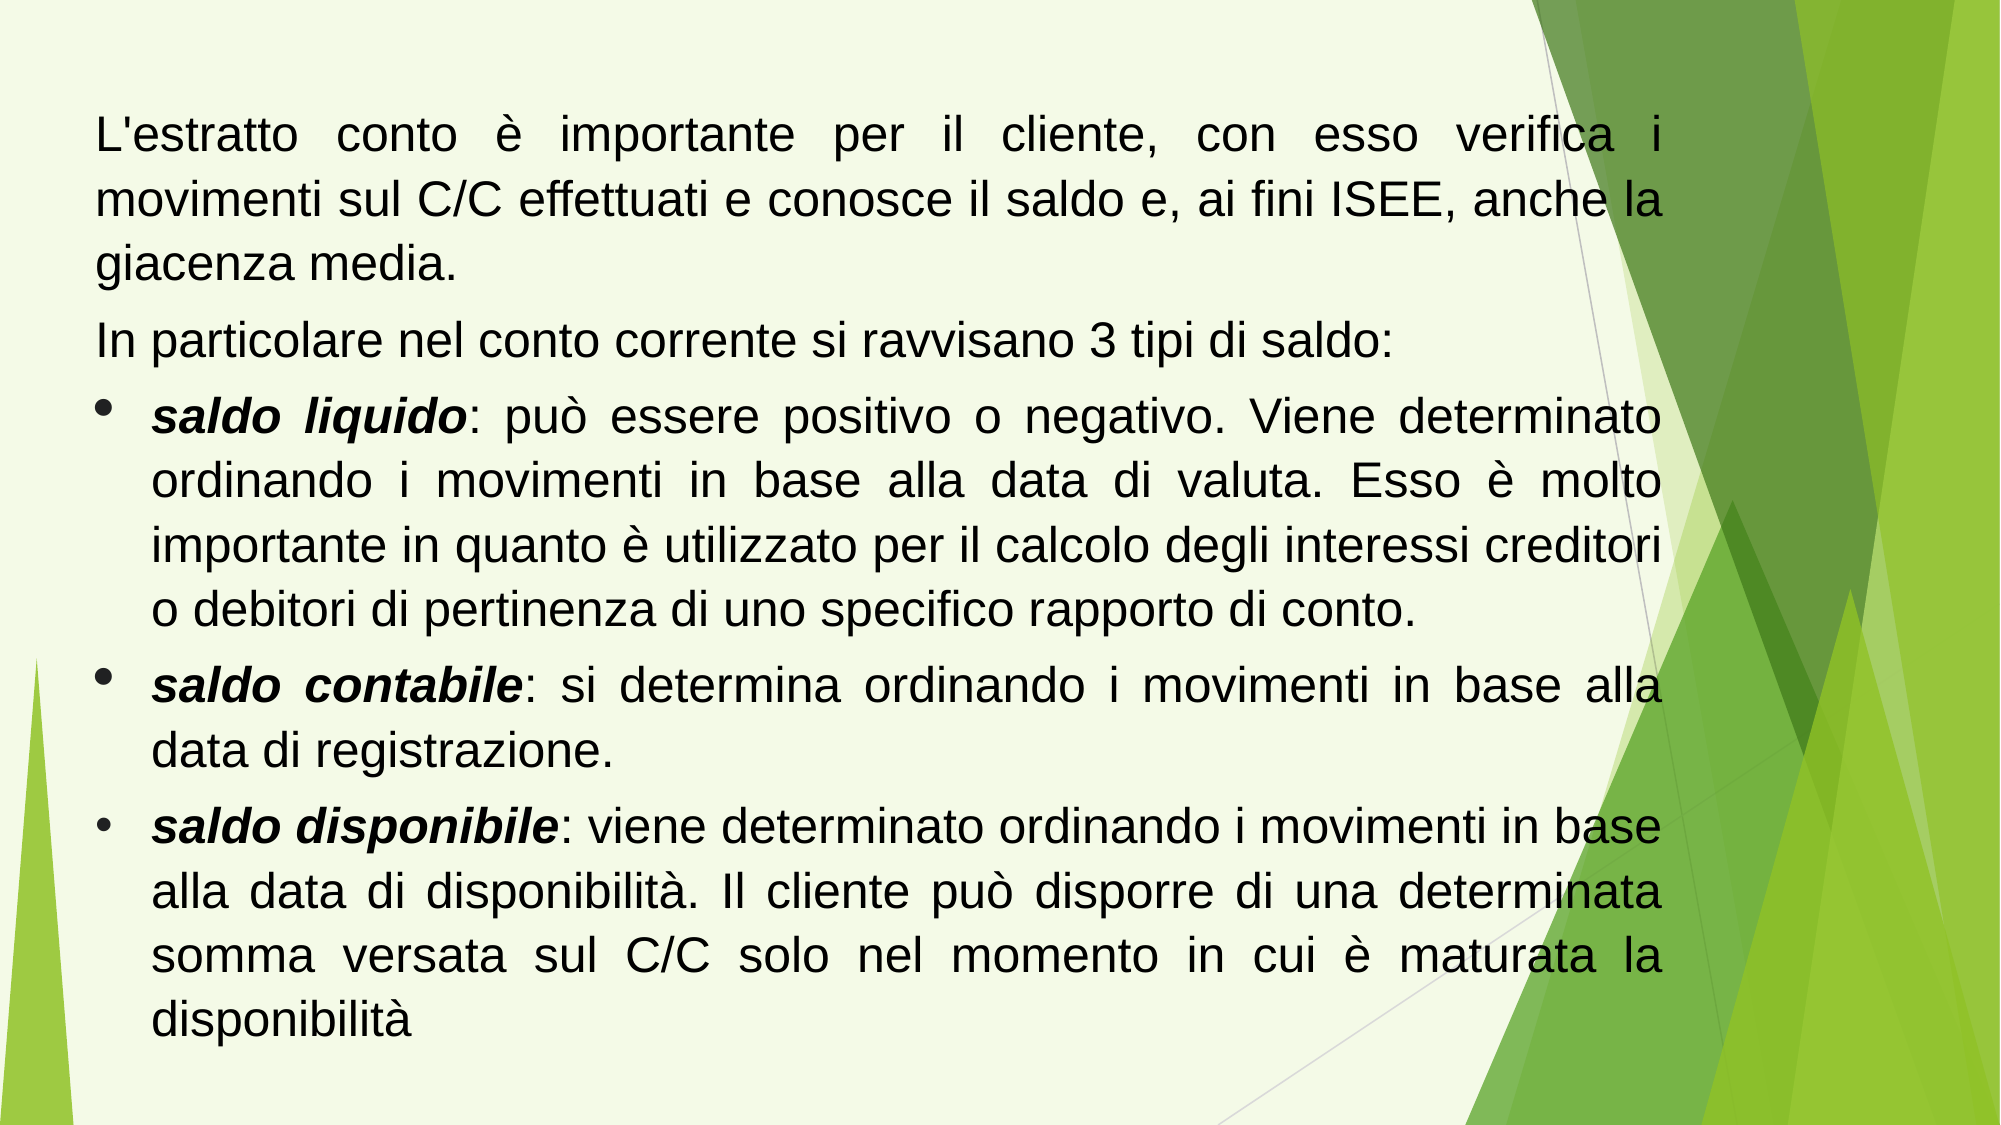

L'estratto conto è importante per il cliente, con esso verifica i movimenti sul C/C effettuati e conosce il saldo e, ai fini ISEE, anche la giacenza media.
In particolare nel conto corrente si ravvisano 3 tipi di saldo:
saldo liquido: può essere positivo o negativo. Viene determinato ordinando i movimenti in base alla data di valuta. Esso è molto importante in quanto è utilizzato per il calcolo degli interessi creditori o debitori di pertinenza di uno specifico rapporto di conto.
saldo contabile: si determina ordinando i movimenti in base alla data di registrazione.
saldo disponibile: viene determinato ordinando i movimenti in base alla data di disponibilità. Il cliente può disporre di una determinata somma versata sul C/C solo nel momento in cui è maturata la disponibilità